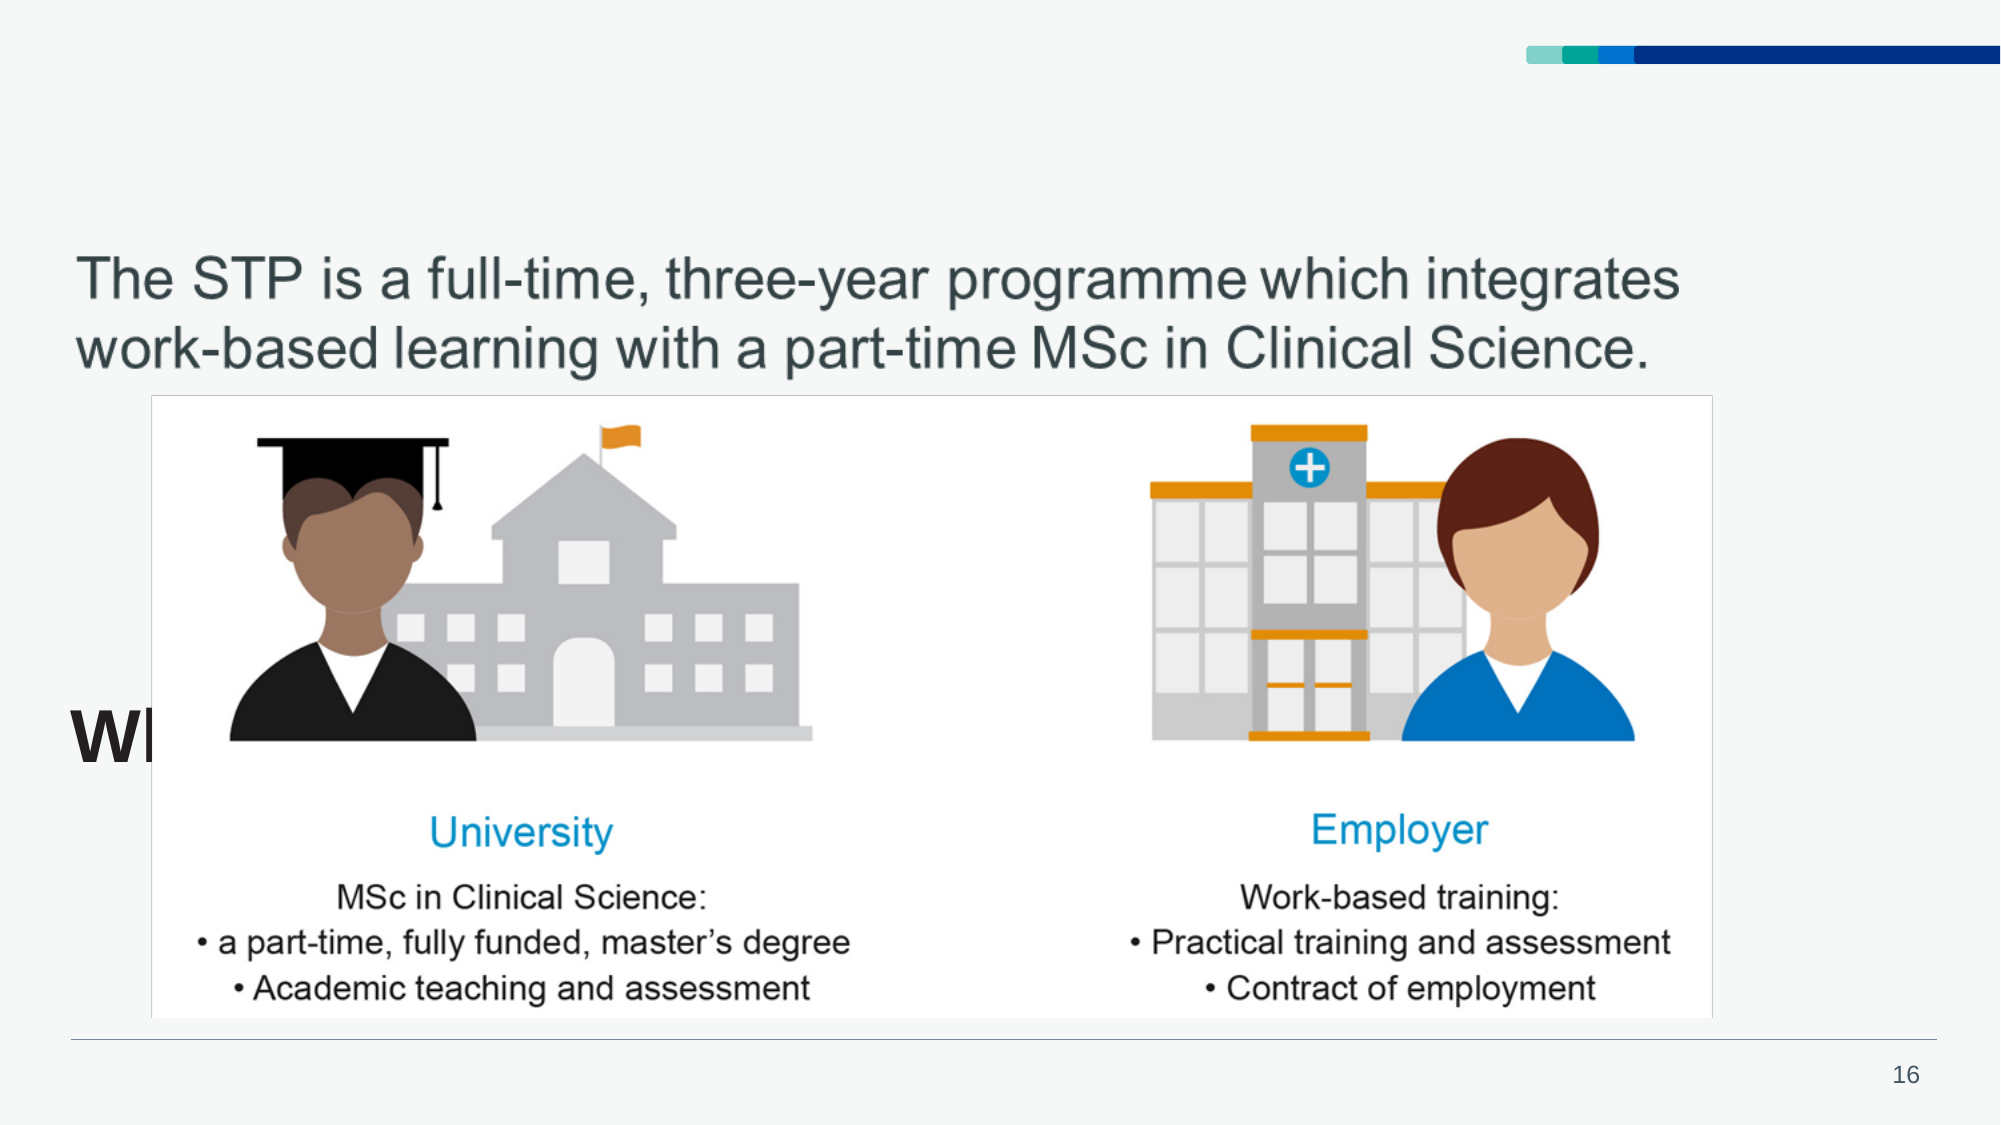

# What is the Scientist Training Programme?